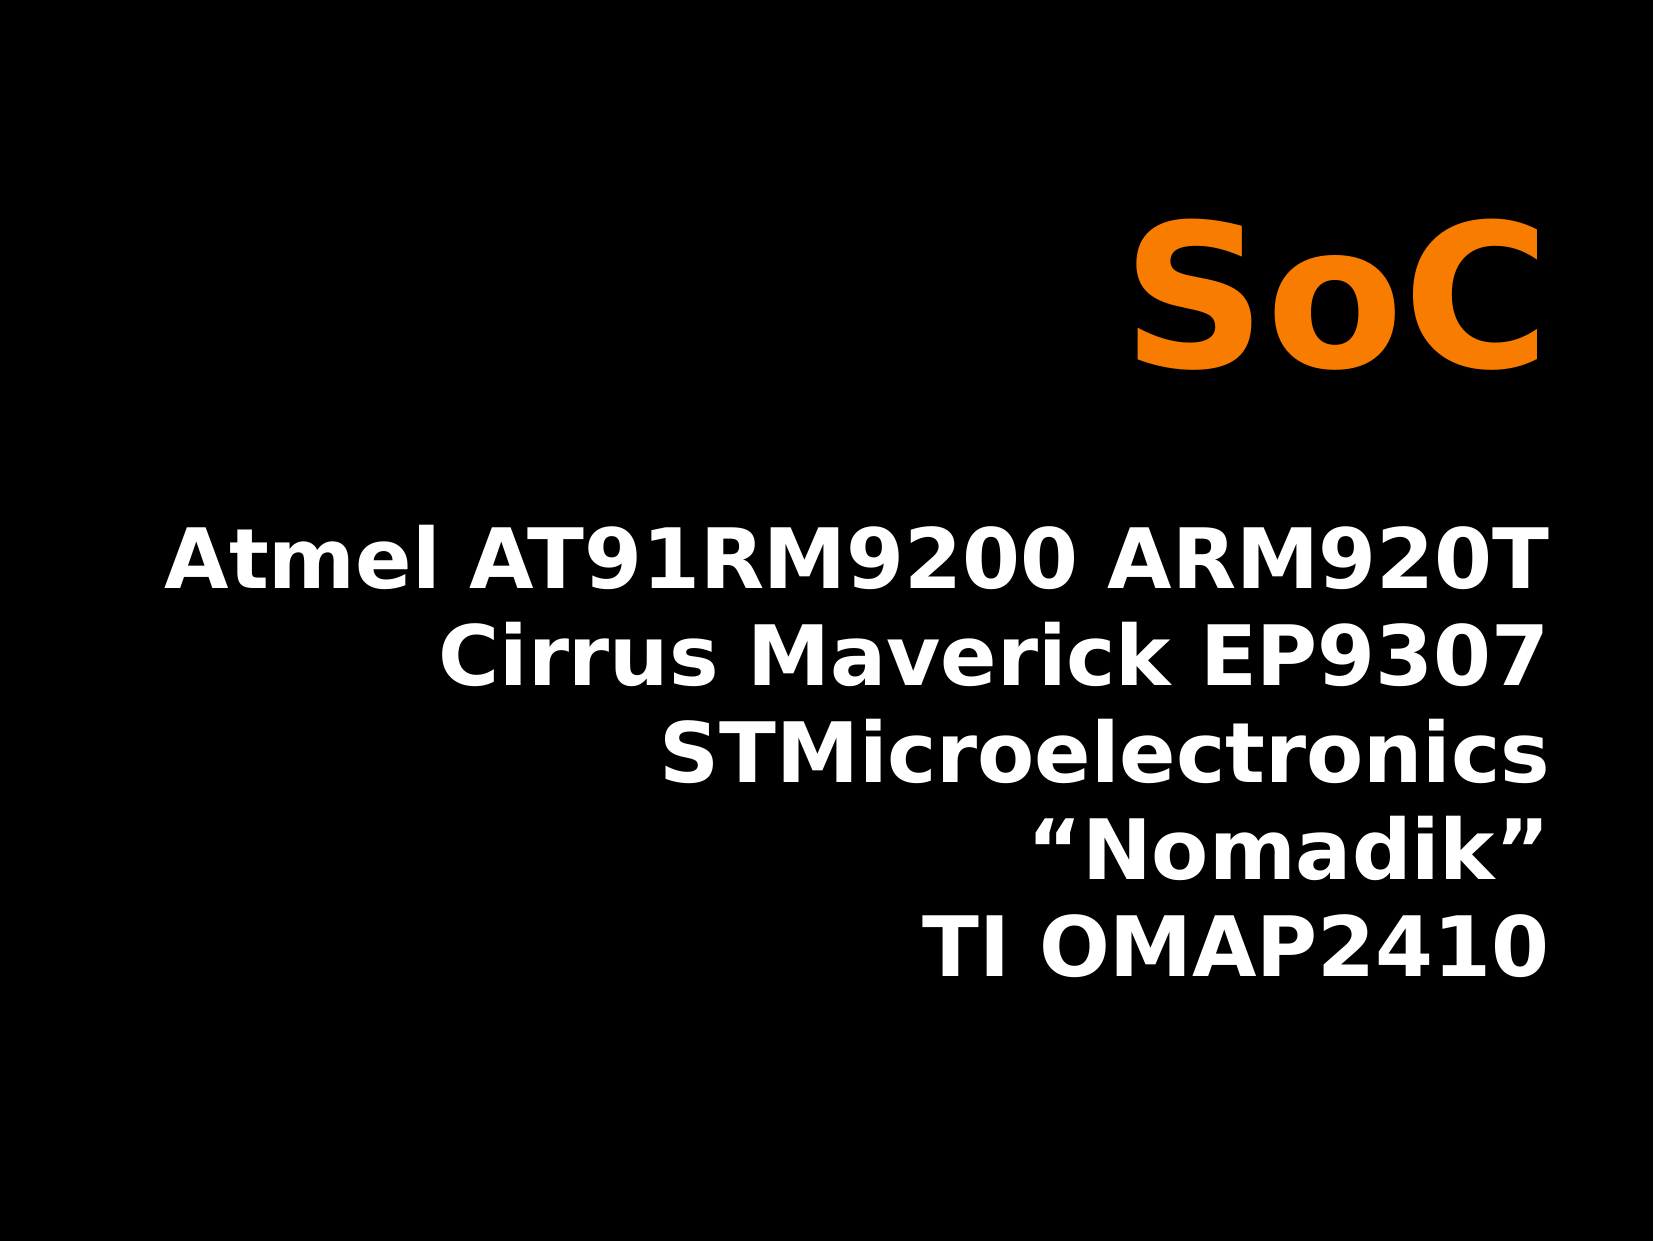

SoC
Atmel AT91RM9200 ARM920T
Cirrus Maverick EP9307
STMicroelectronics “Nomadik”
TI OMAP2410